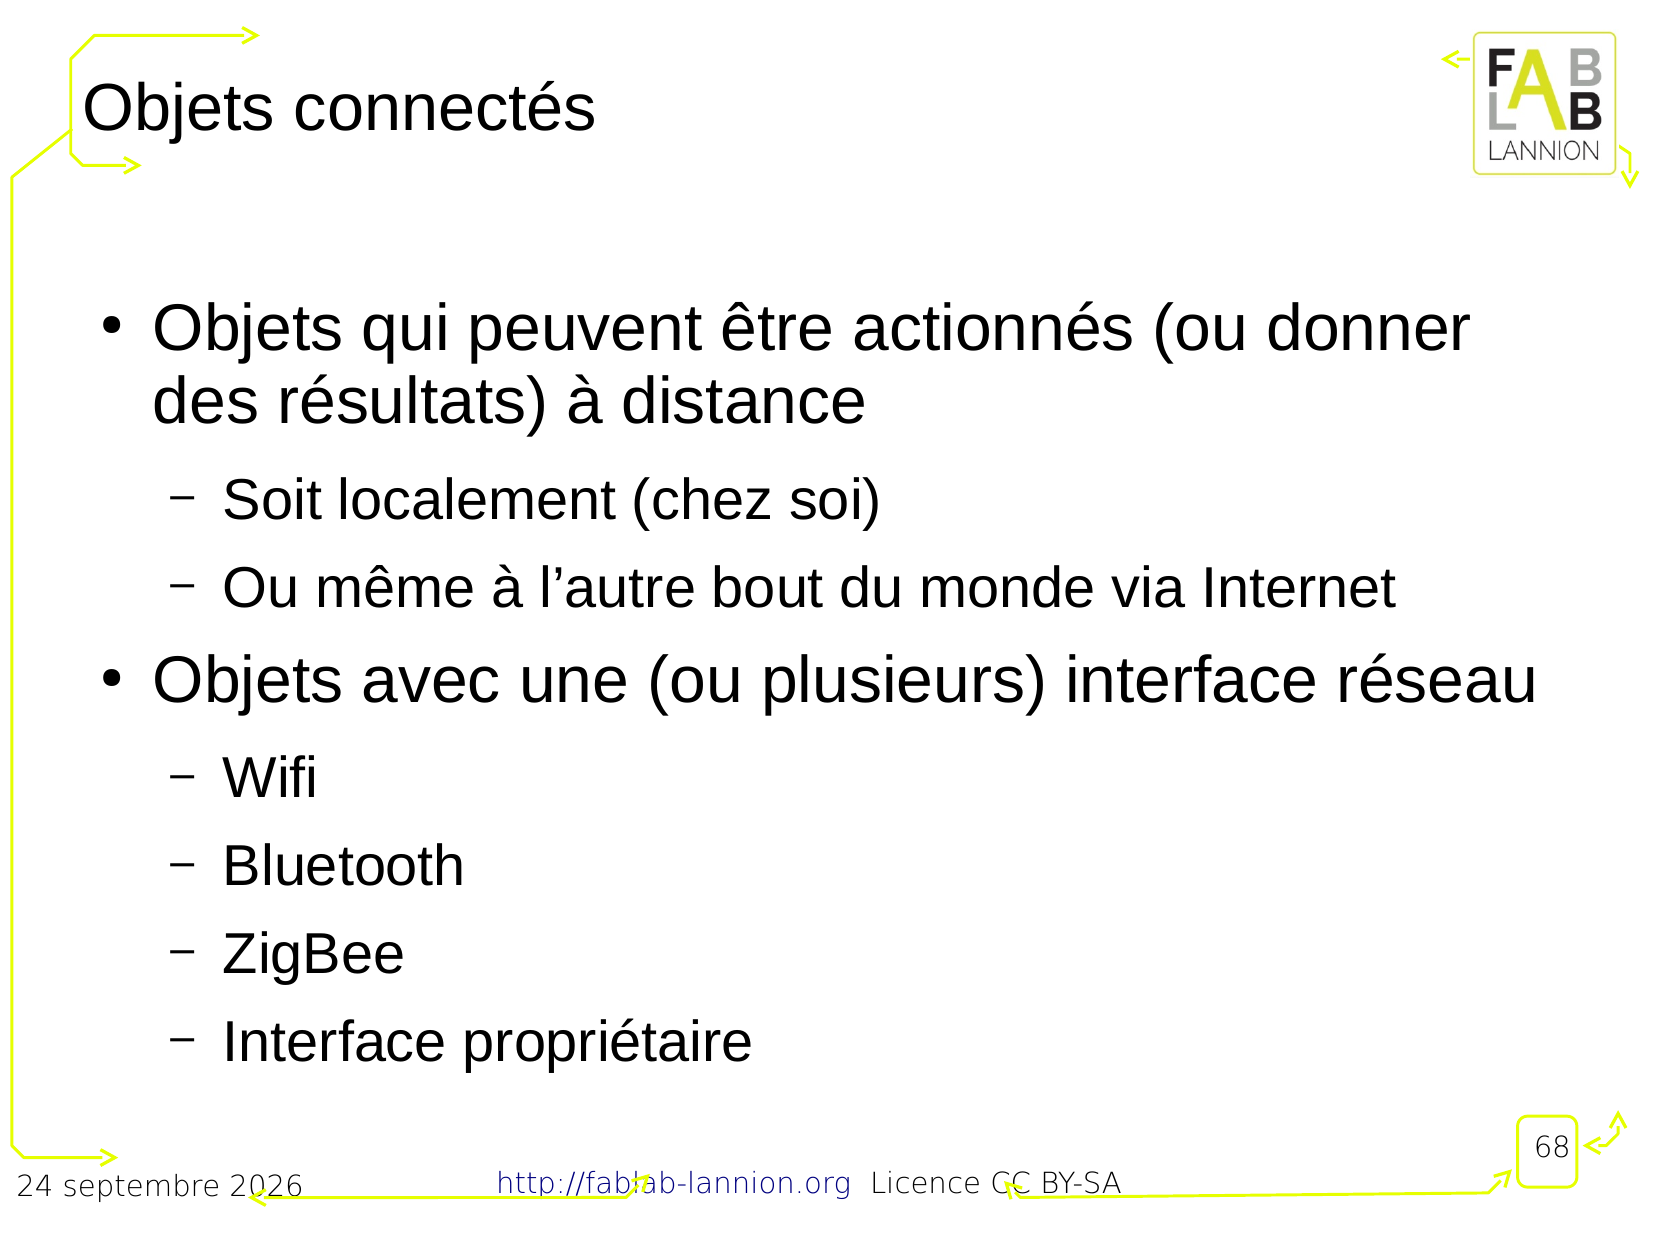

# Objets connectés
Objets qui peuvent être actionnés (ou donner des résultats) à distance
Soit localement (chez soi)
Ou même à l’autre bout du monde via Internet
Objets avec une (ou plusieurs) interface réseau
Wifi
Bluetooth
ZigBee
Interface propriétaire
68